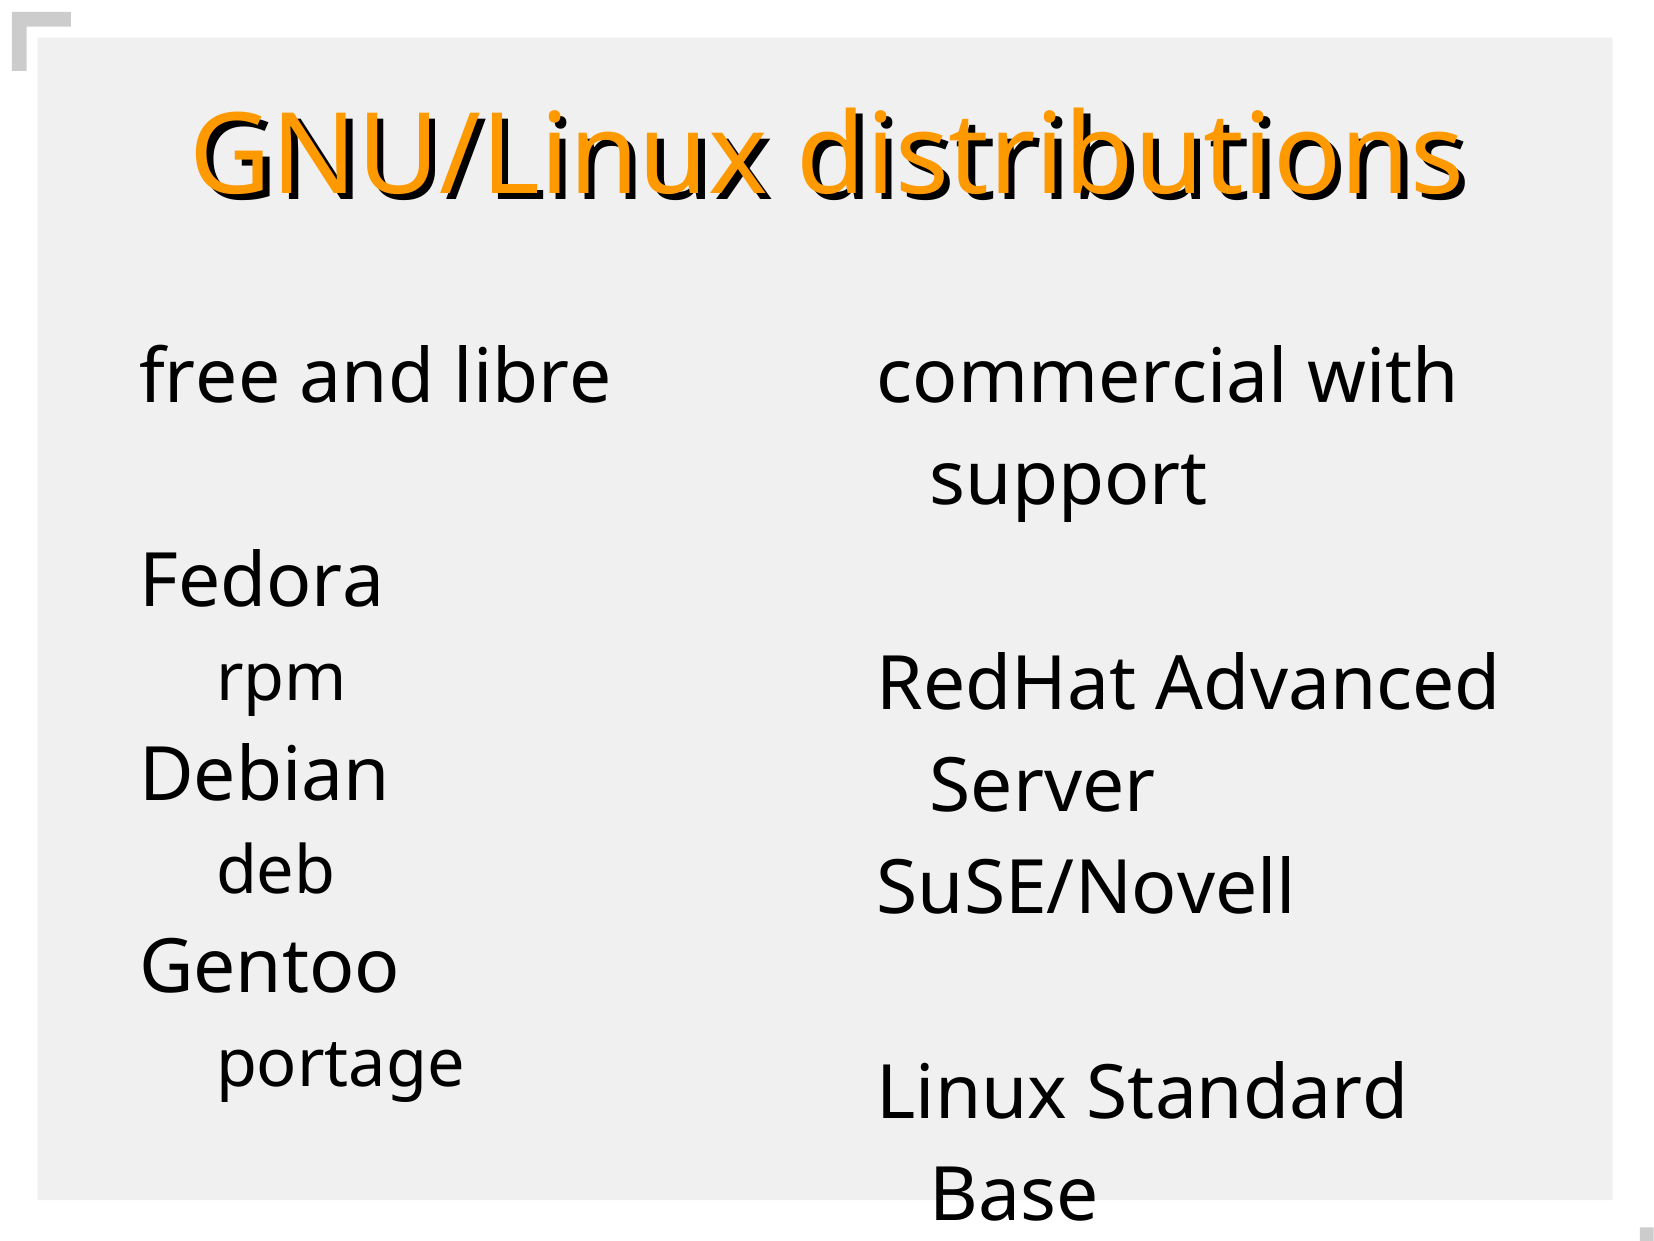

# GNU/Linux distributions
free and libre
Fedora
rpm
Debian
deb
Gentoo
portage
commercial with support
RedHat Advanced Server
SuSE/Novell
Linux Standard Base